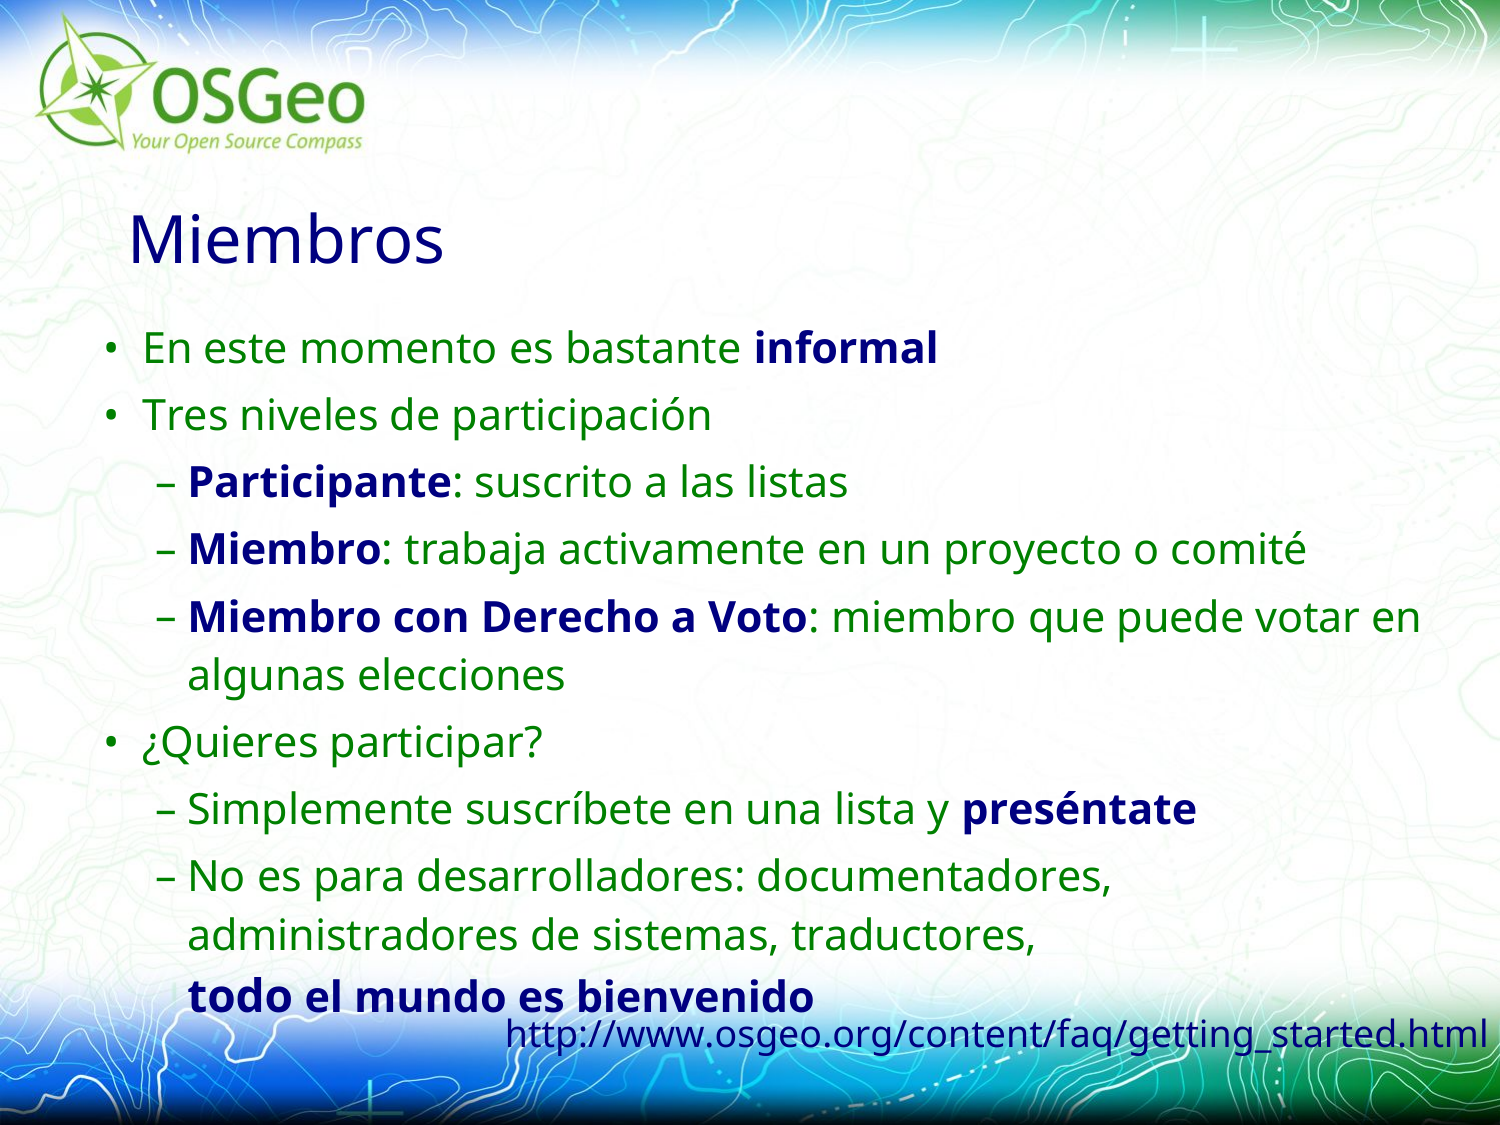

# Miembros
En este momento es bastante informal
Tres niveles de participación
Participante: suscrito a las listas
Miembro: trabaja activamente en un proyecto o comité
Miembro con Derecho a Voto: miembro que puede votar en algunas elecciones
¿Quieres participar?
Simplemente suscríbete en una lista y preséntate
No es para desarrolladores: documentadores,
administradores de sistemas, traductores,
todo el mundo es bienvenido
http://www.osgeo.org/content/faq/getting_started.html